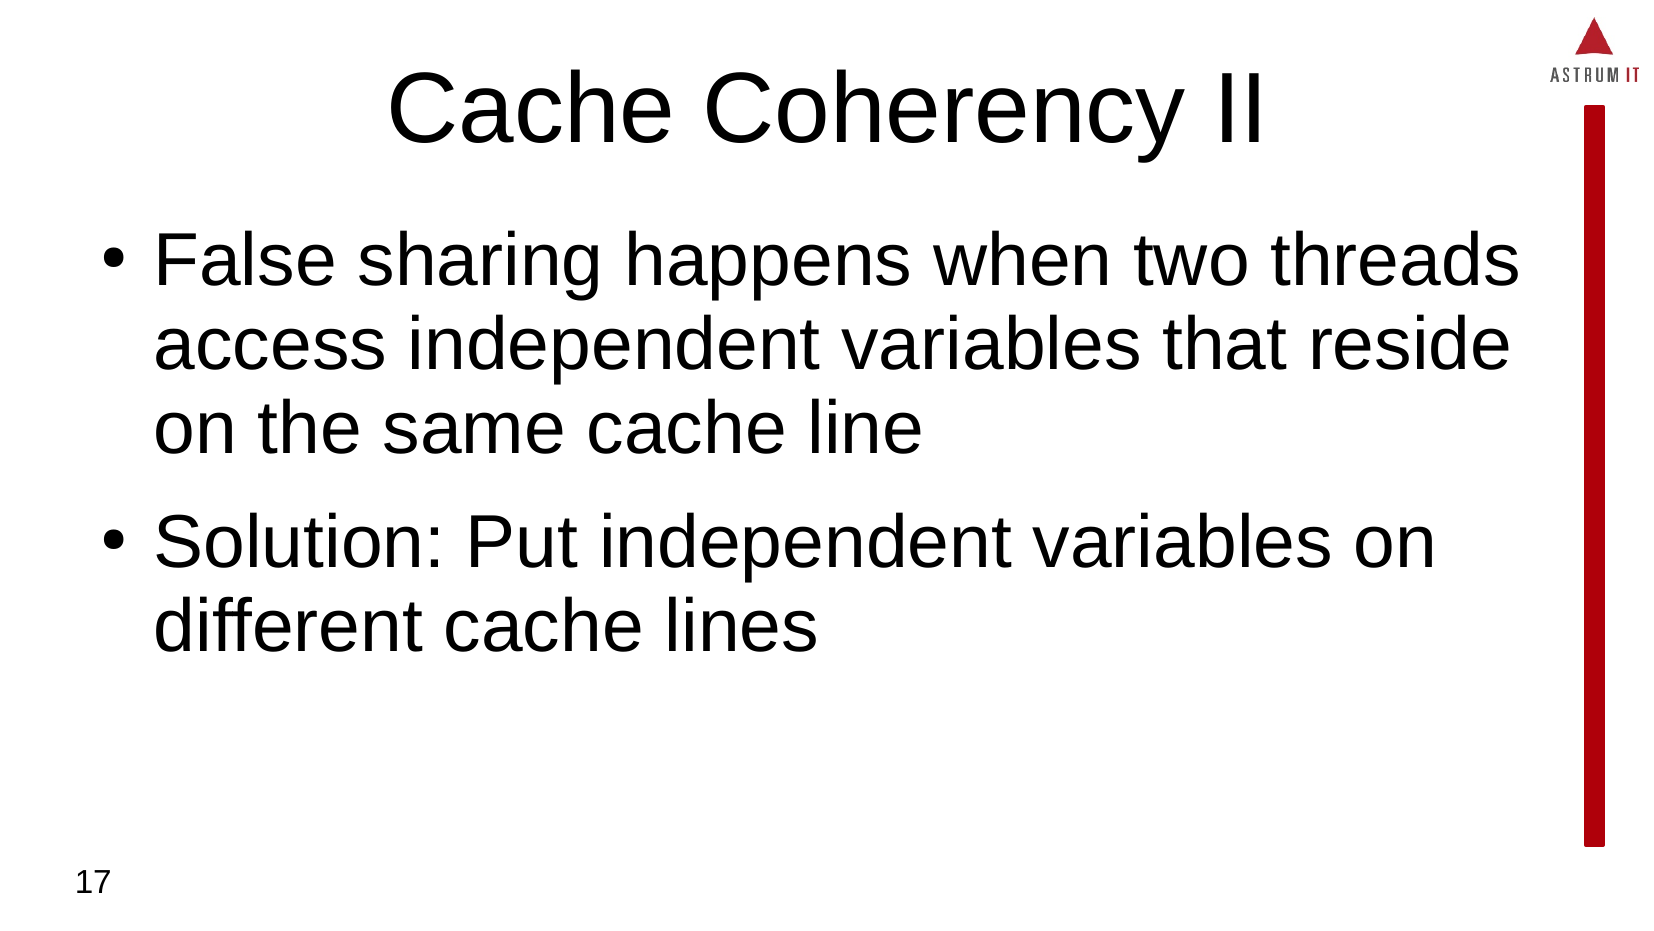

# Cache Coherency II
False sharing happens when two threads access independent variables that reside on the same cache line
Solution: Put independent variables on different cache lines